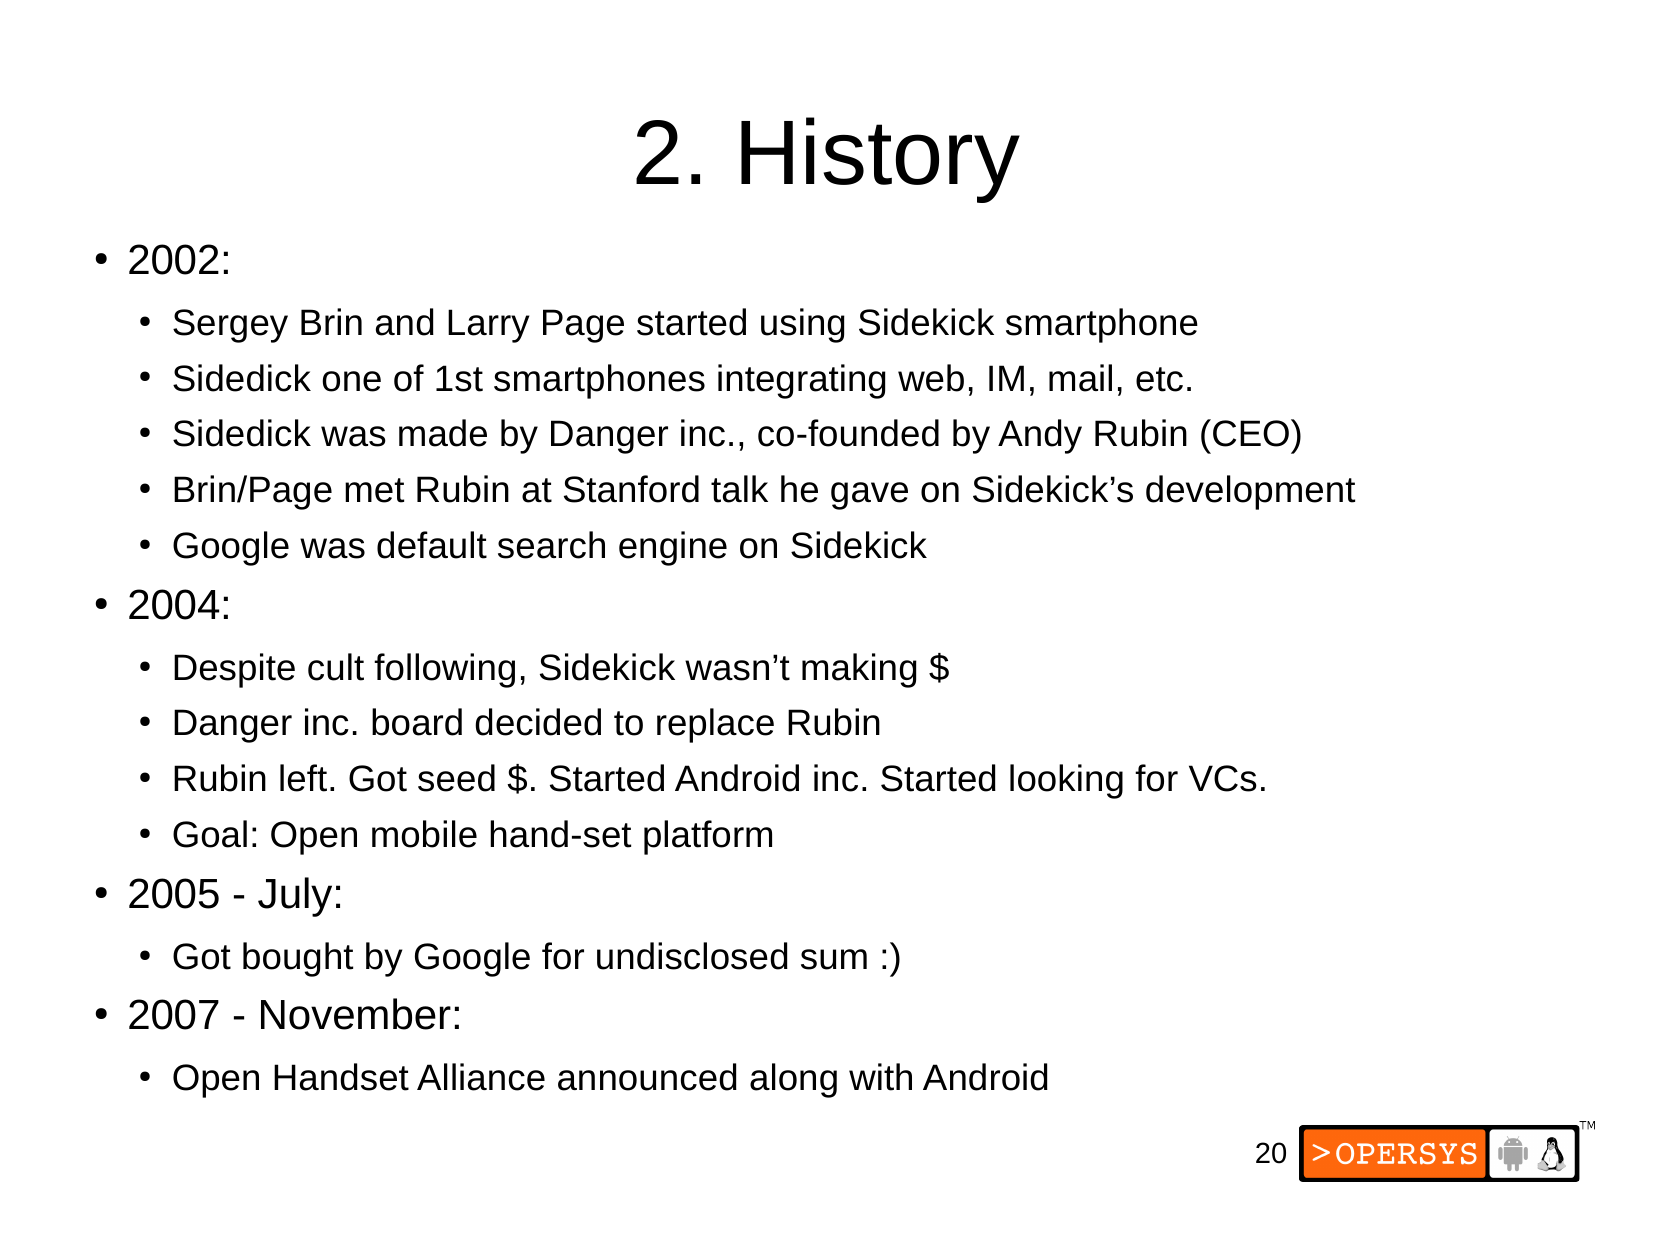

# 2. History
2002:
Sergey Brin and Larry Page started using Sidekick smartphone
Sidedick one of 1st smartphones integrating web, IM, mail, etc.
Sidedick was made by Danger inc., co-founded by Andy Rubin (CEO)
Brin/Page met Rubin at Stanford talk he gave on Sidekick’s development
Google was default search engine on Sidekick
2004:
Despite cult following, Sidekick wasn’t making $
Danger inc. board decided to replace Rubin
Rubin left. Got seed $. Started Android inc. Started looking for VCs.
Goal: Open mobile hand-set platform
2005 - July:
Got bought by Google for undisclosed sum :)
2007 - November:
Open Handset Alliance announced along with Android